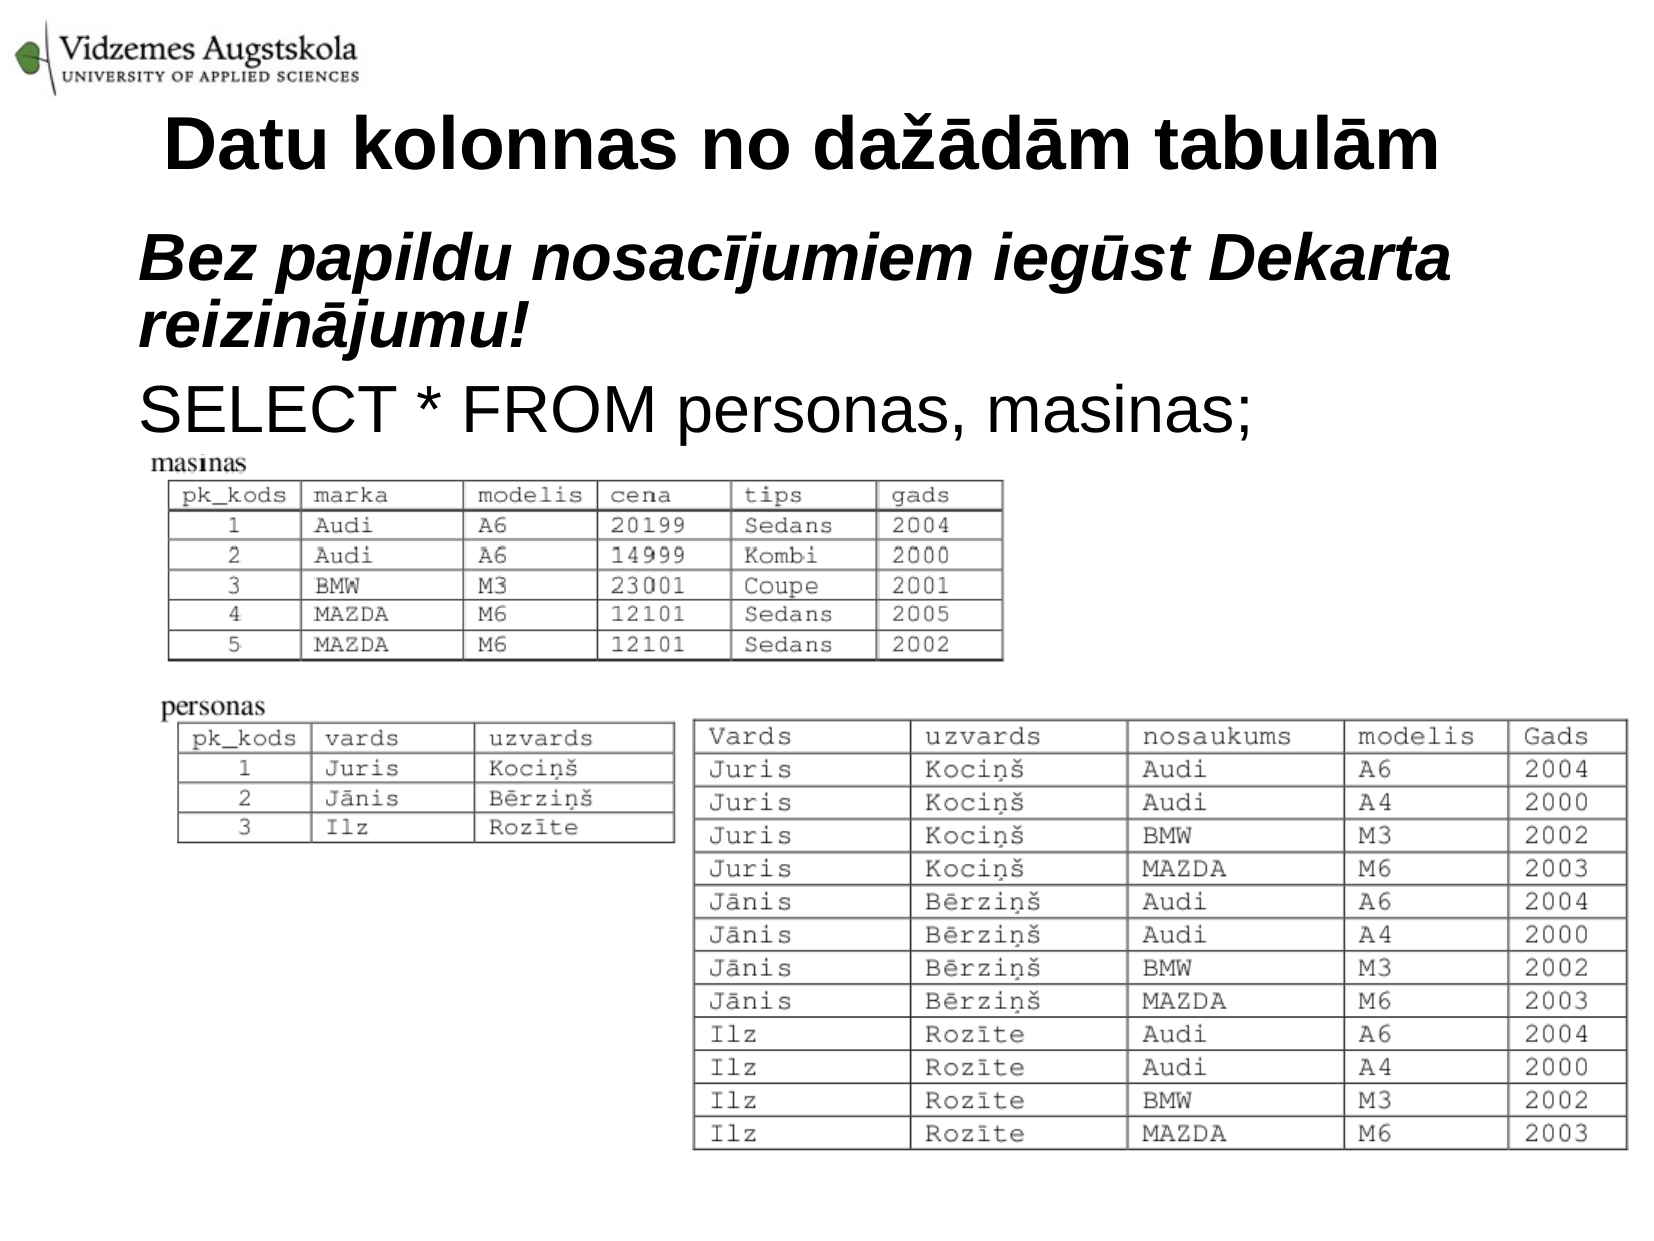

# Datu kolonnas no dažādām tabulām
Bez papildu nosacījumiem iegūst Dekarta reizinājumu!
SELECT * FROM personas, masinas;